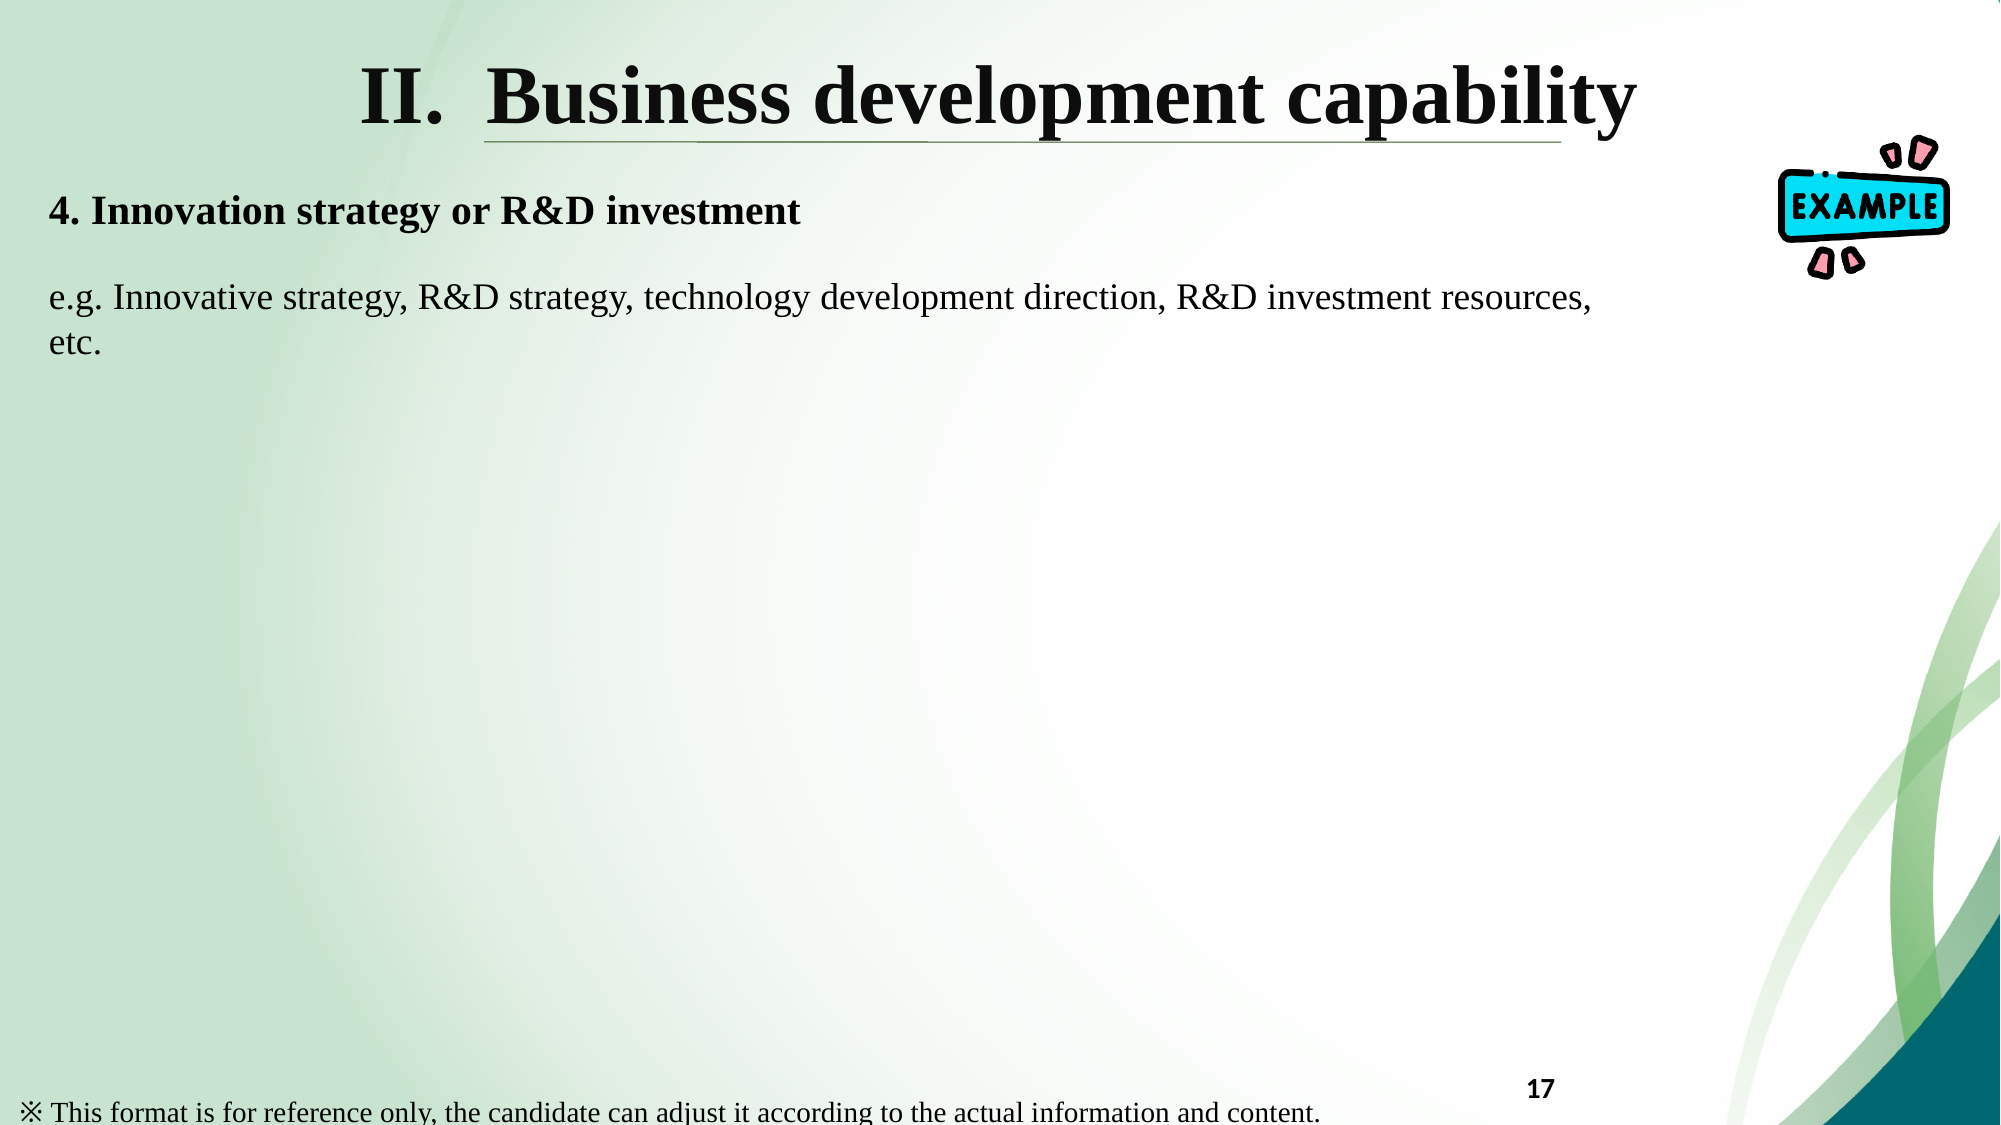

# II. Business development capability
4. Innovation strategy or R&D investment
e.g. Innovative strategy, R&D strategy, technology development direction, R&D investment resources, etc.
17
※ This format is for reference only, the candidate can adjust it according to the actual information and content.